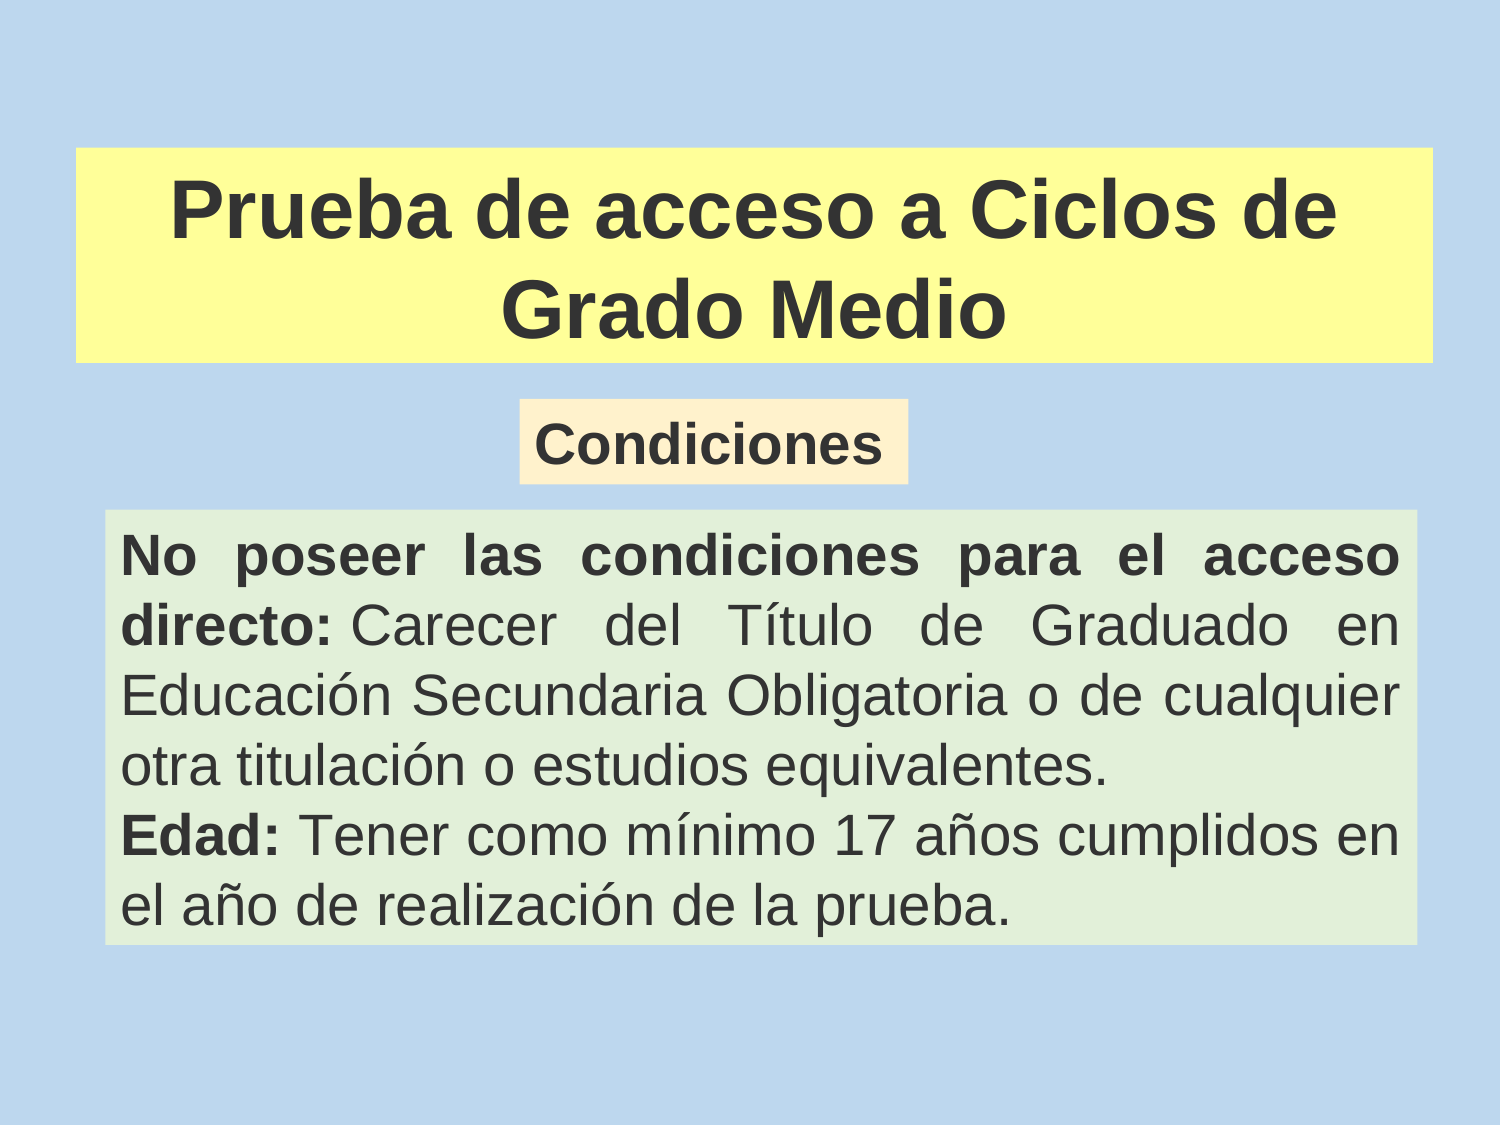

Prueba de acceso a Ciclos de Grado Medio
Condiciones
No poseer las condiciones para el acceso directo: Carecer del Título de Graduado en Educación Secundaria Obligatoria o de cualquier otra titulación o estudios equivalentes.
Edad: Tener como mínimo 17 años cumplidos en el año de realización de la prueba.